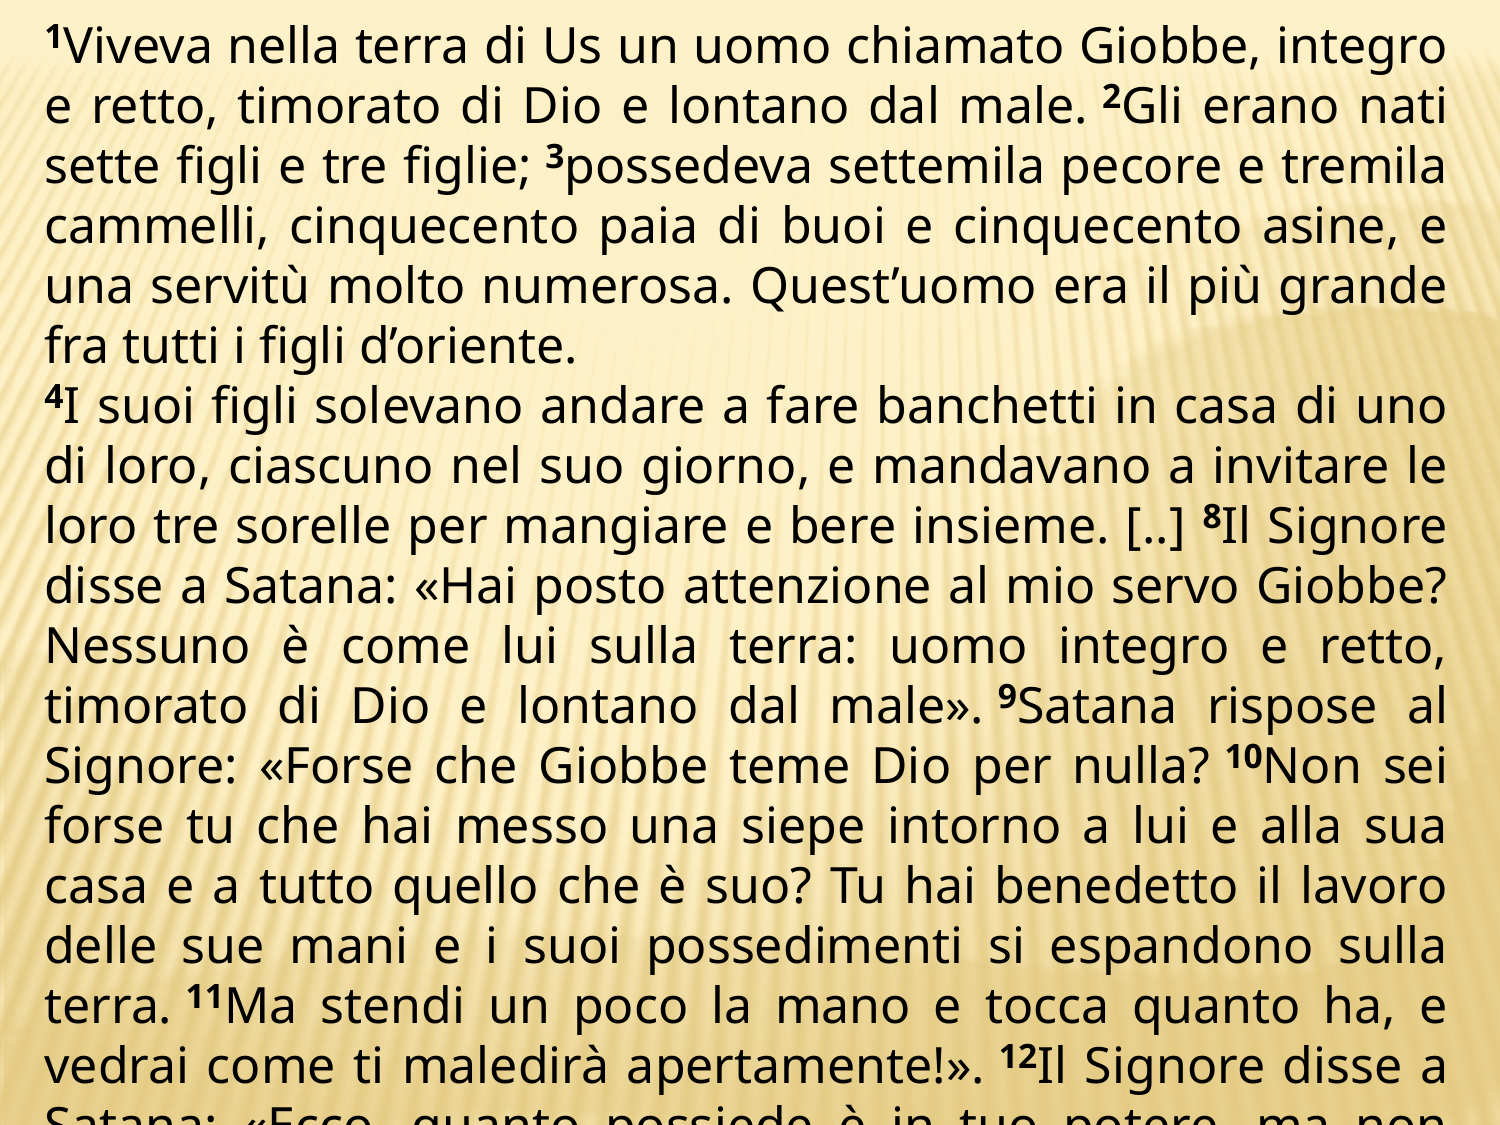

1Viveva nella terra di Us un uomo chiamato Giobbe, integro e retto, timorato di Dio e lontano dal male. 2Gli erano nati sette figli e tre figlie; 3possedeva settemila pecore e tremila cammelli, cinquecento paia di buoi e cinquecento asine, e una servitù molto numerosa. Quest’uomo era il più grande fra tutti i figli d’oriente.
4I suoi figli solevano andare a fare banchetti in casa di uno di loro, ciascuno nel suo giorno, e mandavano a invitare le loro tre sorelle per mangiare e bere insieme. [..] 8Il Signore disse a Satana: «Hai posto attenzione al mio servo Giobbe? Nessuno è come lui sulla terra: uomo integro e retto, timorato di Dio e lontano dal male». 9Satana rispose al Signore: «Forse che Giobbe teme Dio per nulla? 10Non sei forse tu che hai messo una siepe intorno a lui e alla sua casa e a tutto quello che è suo? Tu hai benedetto il lavoro delle sue mani e i suoi possedimenti si espandono sulla terra. 11Ma stendi un poco la mano e tocca quanto ha, e vedrai come ti maledirà apertamente!». 12Il Signore disse a Satana: «Ecco, quanto possiede è in tuo potere, ma non stendere la mano su di lui». Satana si ritirò dalla presenza del Signore.